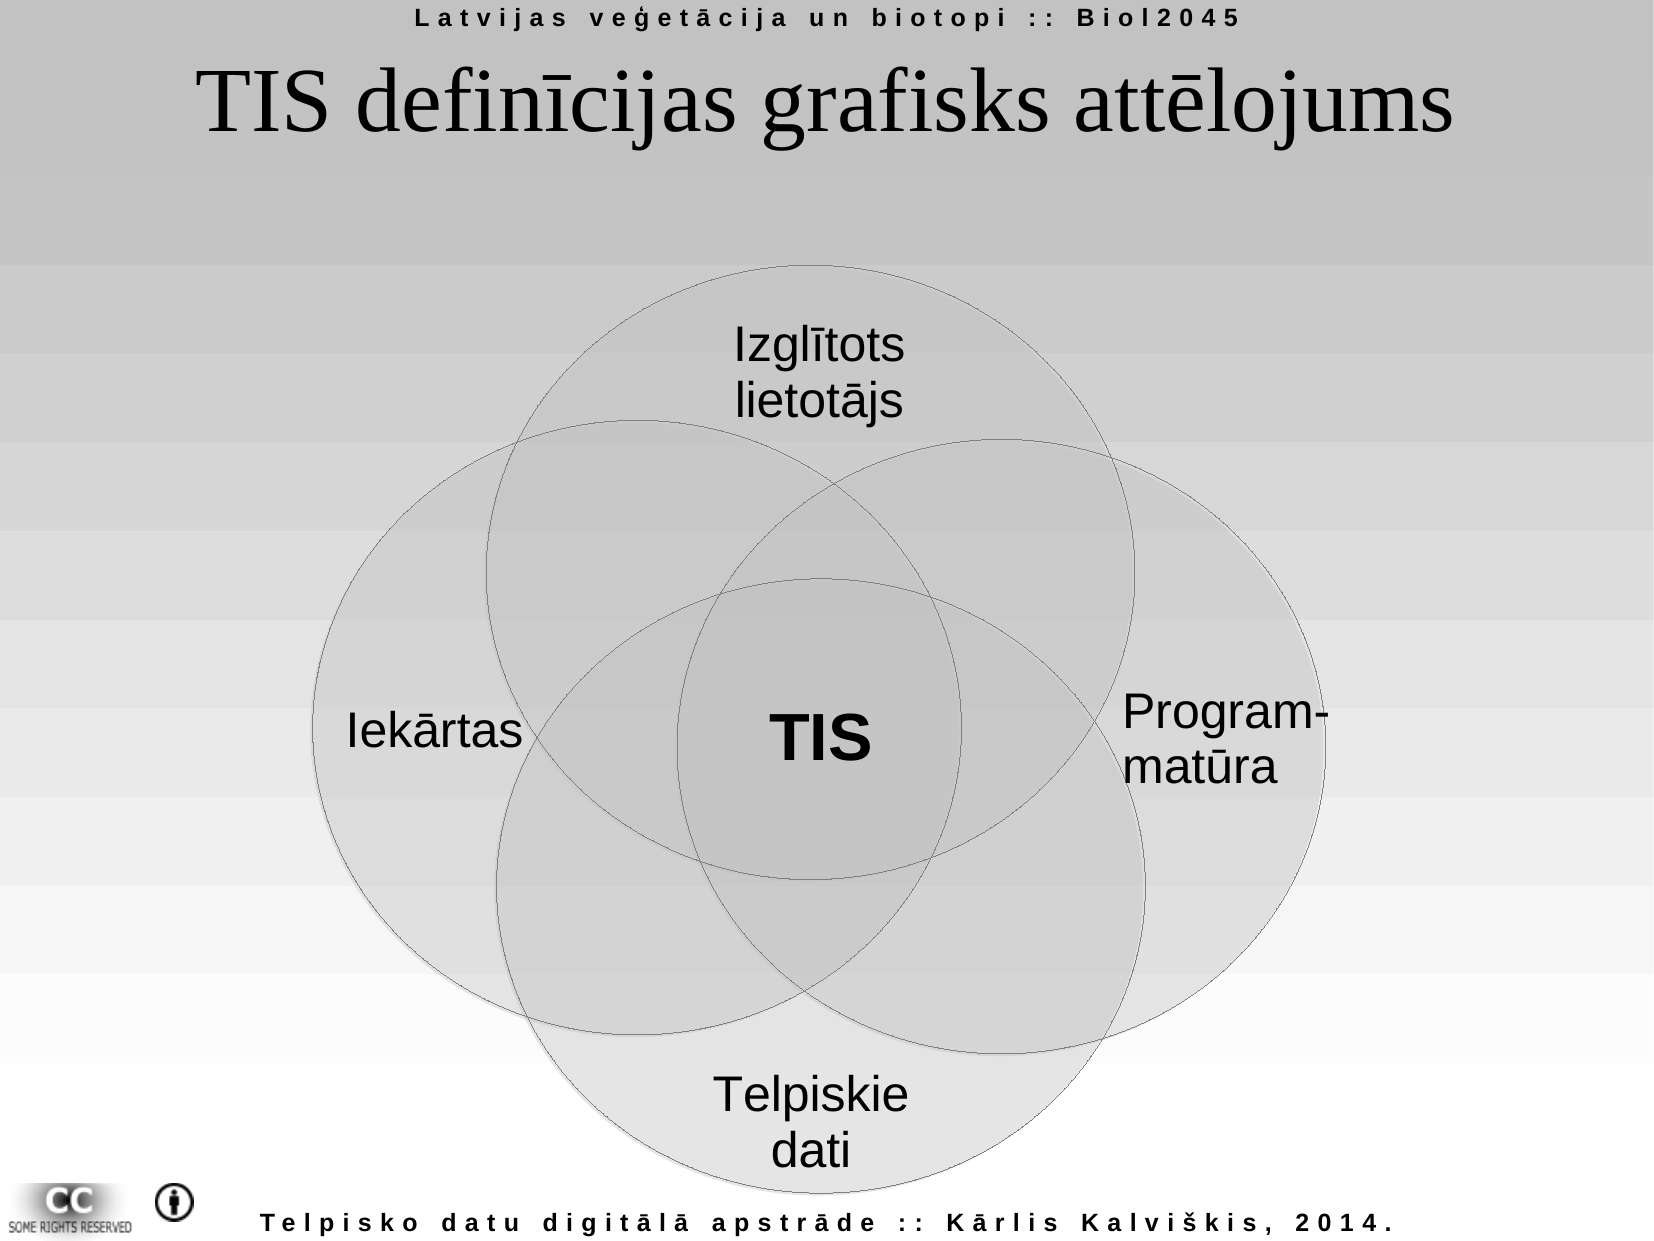

# TIS definīcijas grafisks attēlojums
Izglītots
lietotājs
Program-
matūra
Iekārtas
TIS
Telpiskie
dati